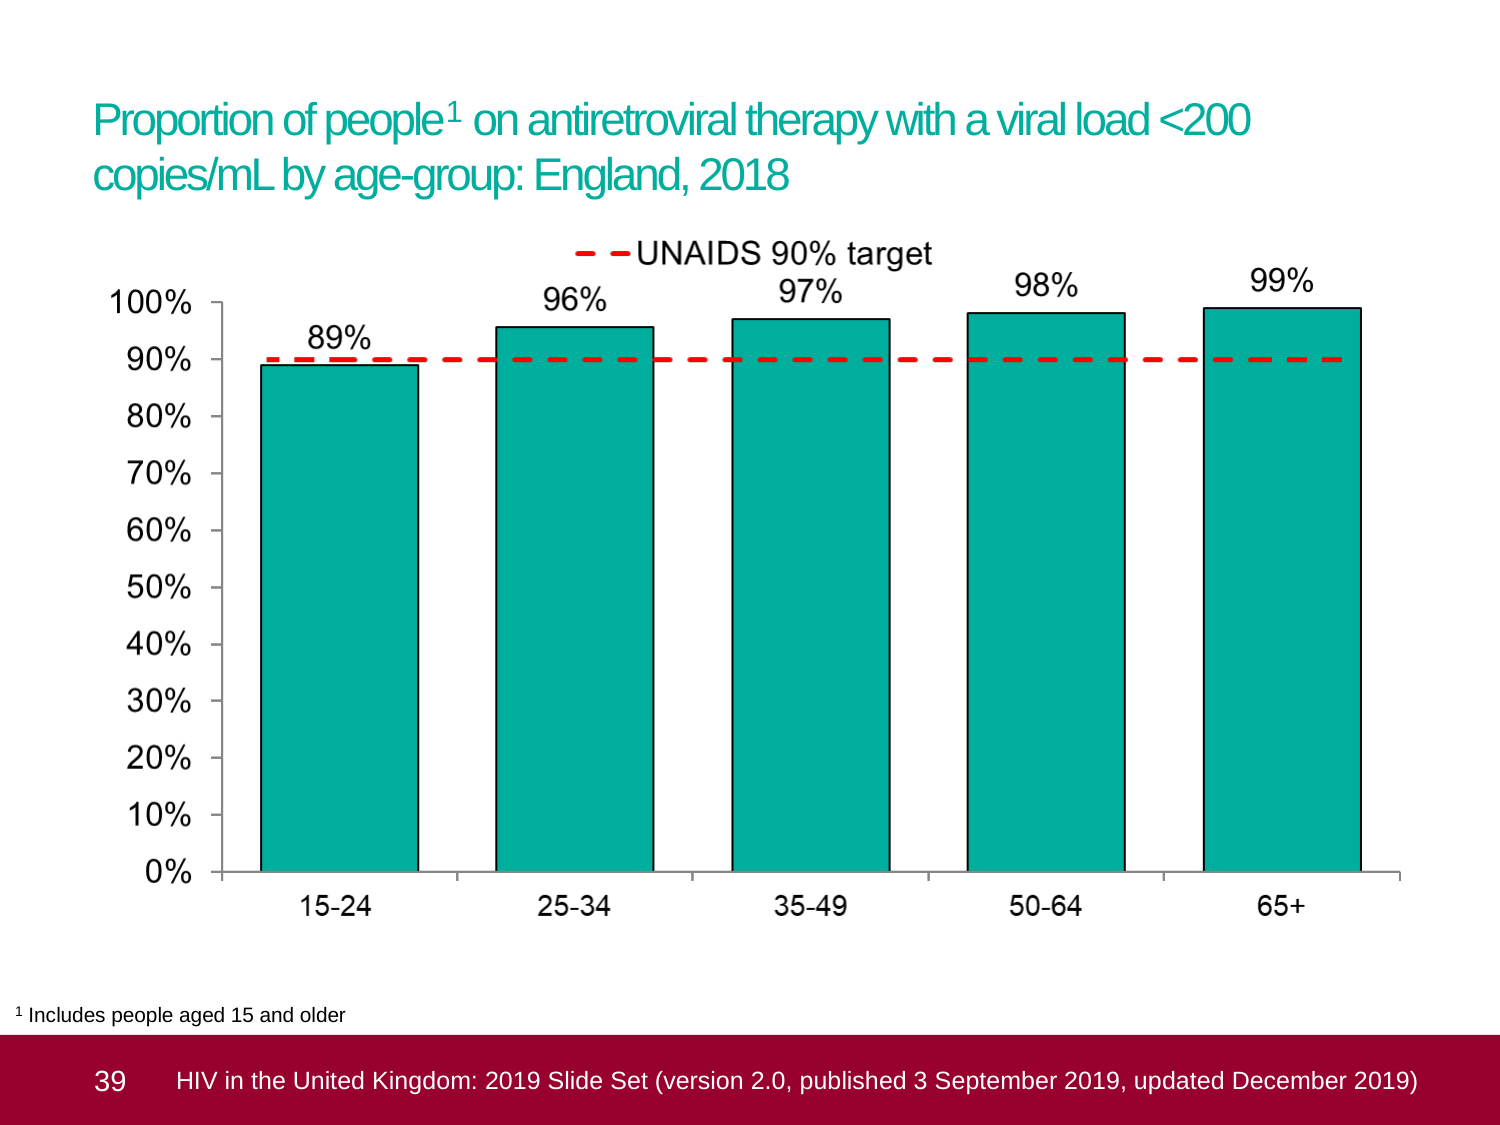

# Proportion of people1 on antiretroviral therapy with a viral load <200 copies/mL by age-group: England, 2018
1 Includes people aged 15 and older
 1
HIV in the United Kingdom: 2019 Slide Set (version 2.0, published 3 September 2019, updated December 2019)